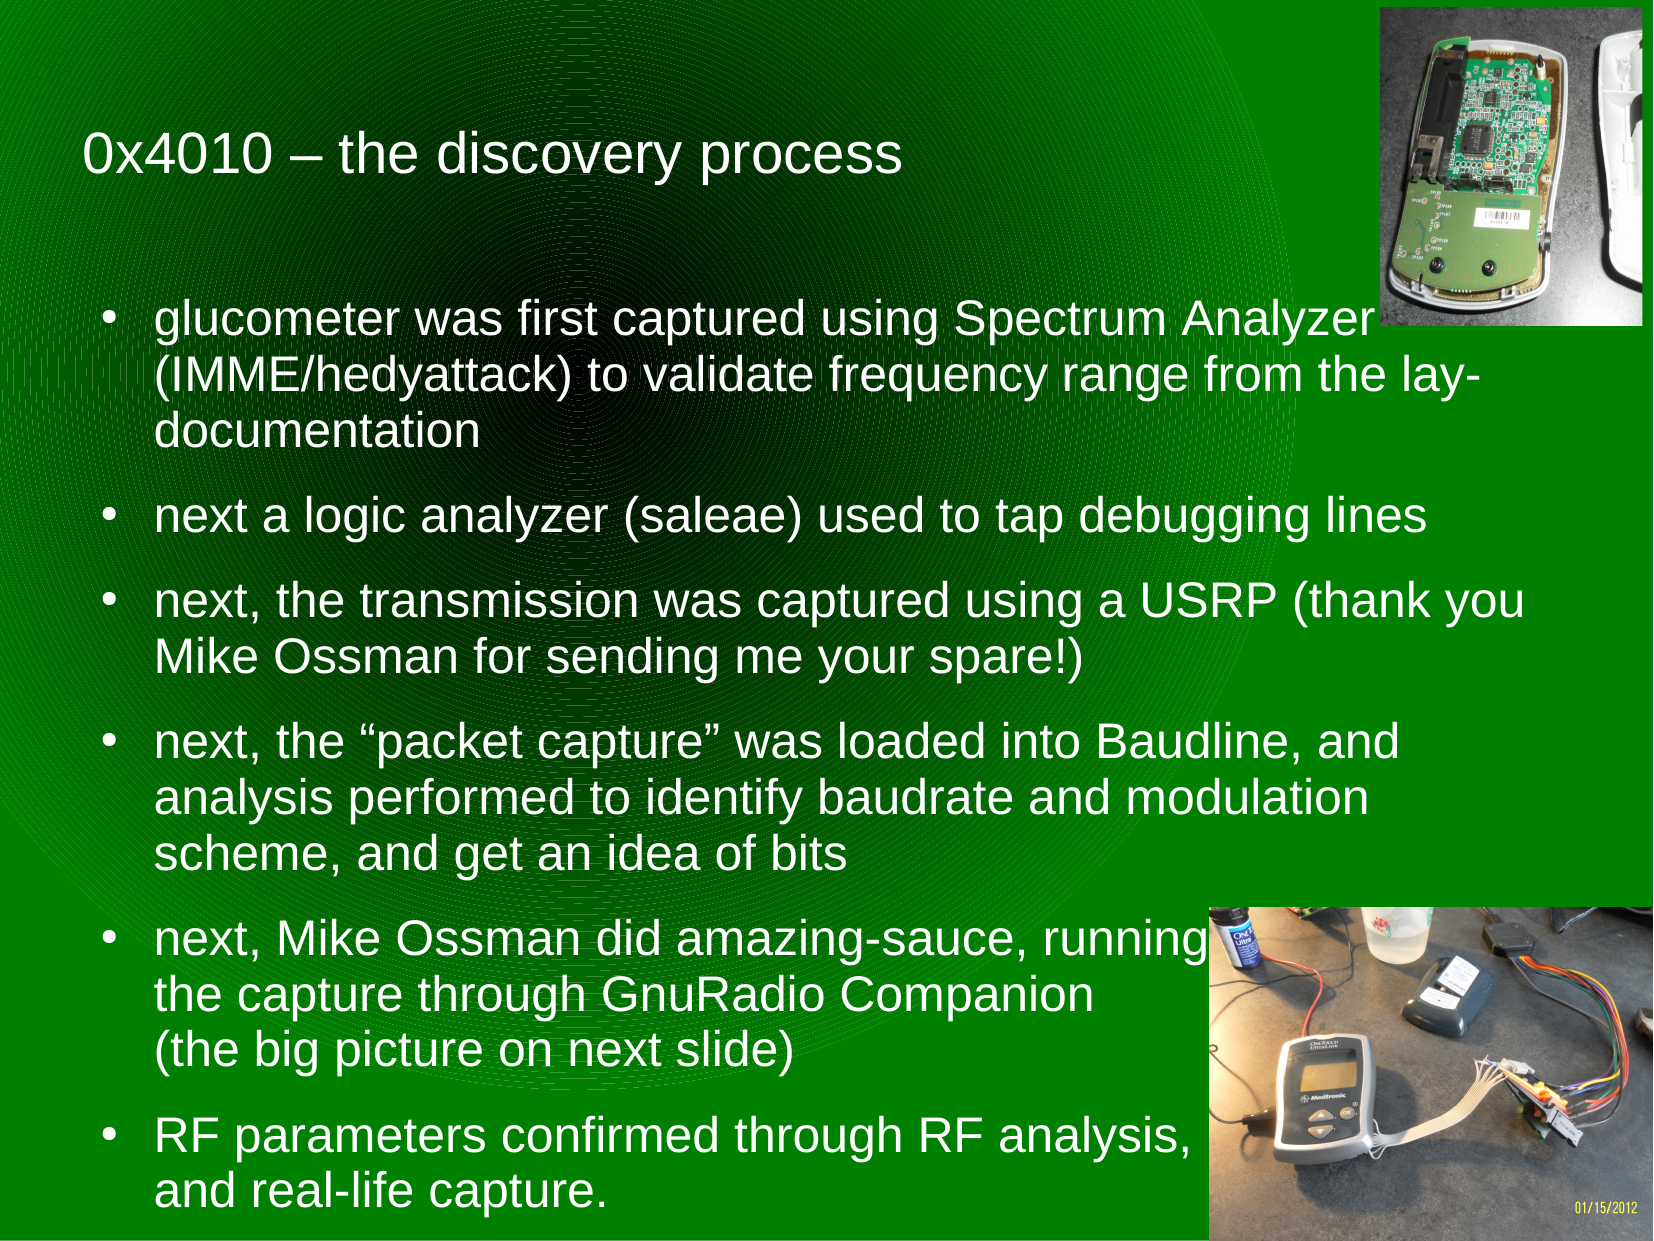

# 0x4010 – the discovery process
glucometer was first captured using Spectrum Analyzer (IMME/hedyattack) to validate frequency range from the lay-documentation
next a logic analyzer (saleae) used to tap debugging lines
next, the transmission was captured using a USRP (thank you Mike Ossman for sending me your spare!)
next, the “packet capture” was loaded into Baudline, and analysis performed to identify baudrate and modulation scheme, and get an idea of bits
next, Mike Ossman did amazing-sauce, running
the capture through GnuRadio Companion
(the big picture on next slide)
RF parameters confirmed through RF analysis,
and real-life capture.